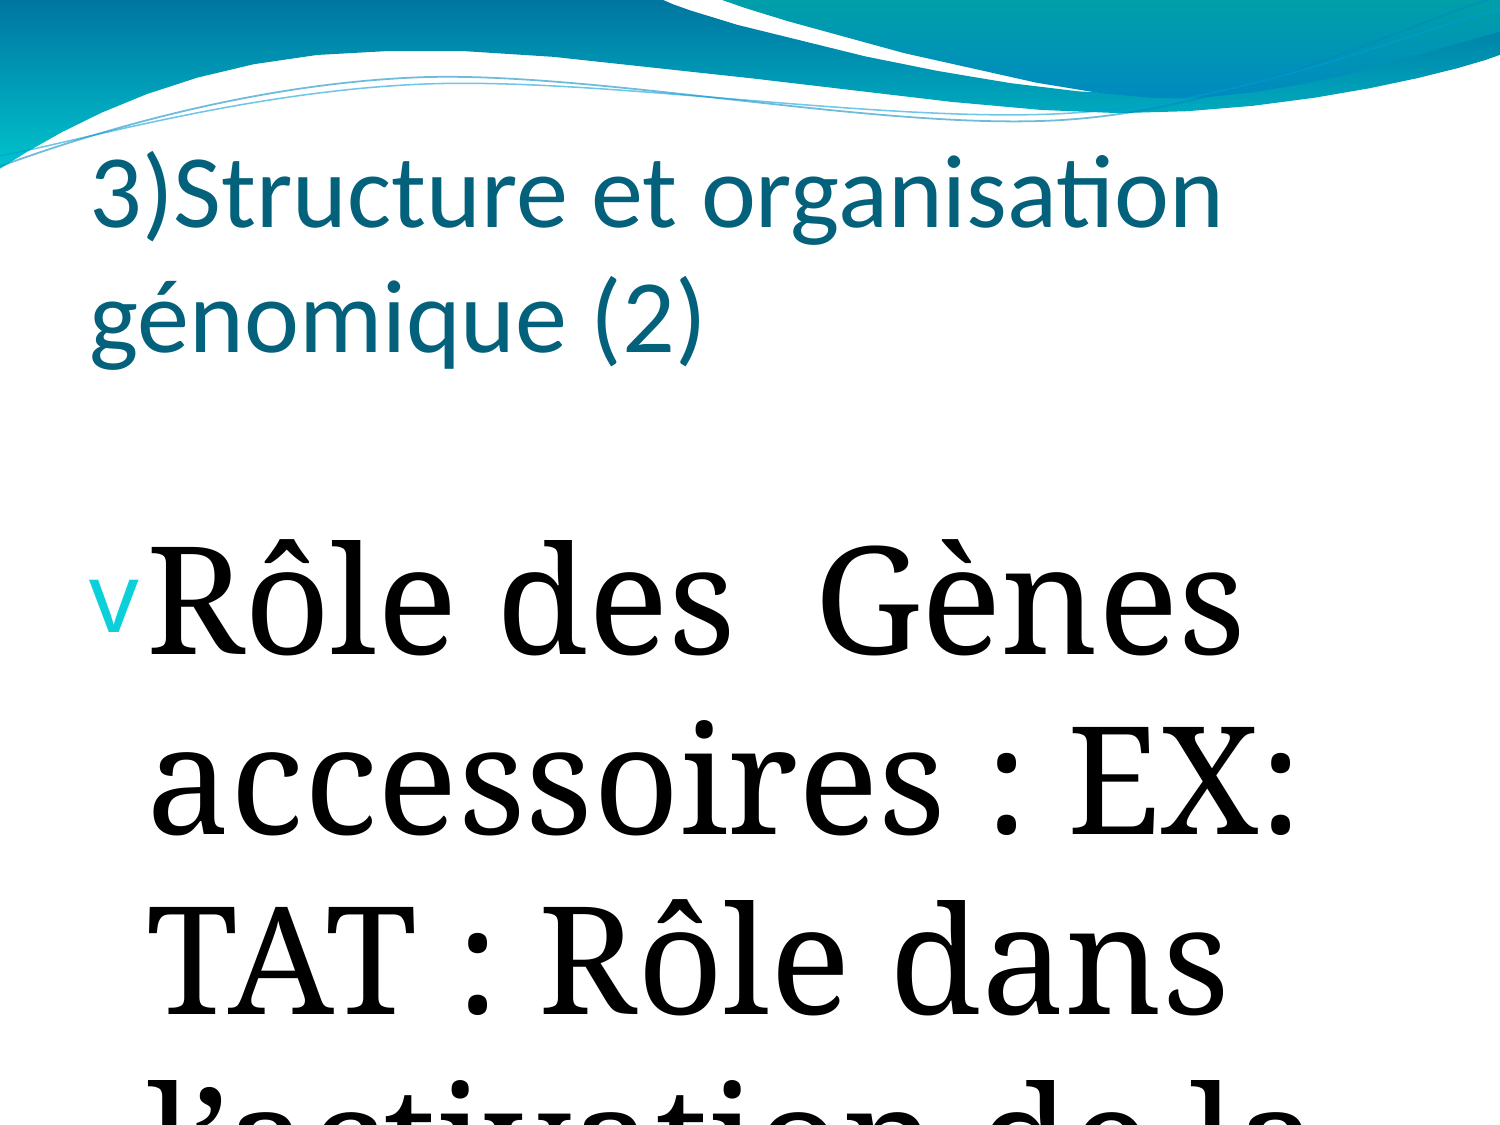

# 3)Structure et organisation génomique (2)
Rôle des Gènes accessoires : EX: TAT : Rôle dans l’activation de la transcription de l’ARN messager du virus .
 LTR( long terminal repeat) , une unité de transcription(POLII): Promoteur viral qui est composé de 3 régions:
 Région régulatrice de la transcription via les facteurs de transcriptions (Tata box) en U5 (5’)
 Région transcrite de séquences répétées .
 Région de la Poly adénylation en U3 (3’)
A l’état basal : La transcription de L’ARN m ne donne que des transcrits courts cependant lors de l’infection d’une cellule TAT va jouer son rôle .
 TAT va se fixer sur son récepteur TAR (TAT activated region) et va recruter le complexe CDK9 ET CYCLIN T1 qui va activer L’ARN polymérase II et ainsi allonger le transcrit de l’ARN (régulation post-transcriptionnelle) .